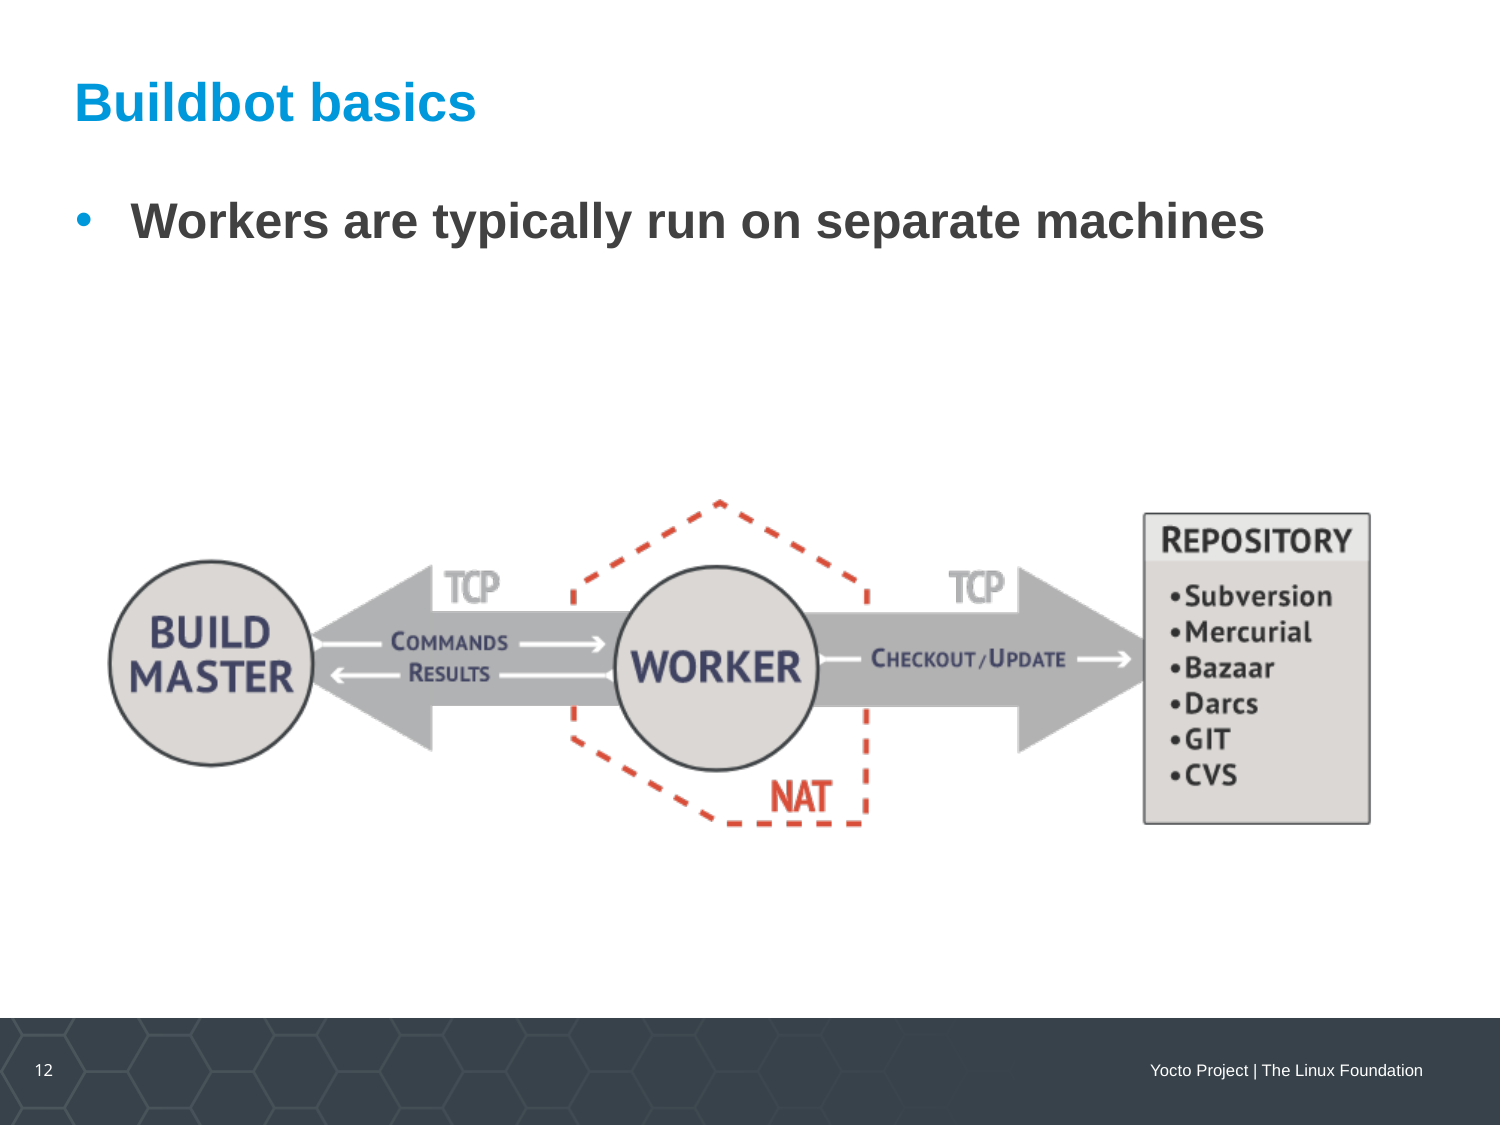

Buildbot basics
Workers are typically run on separate machines